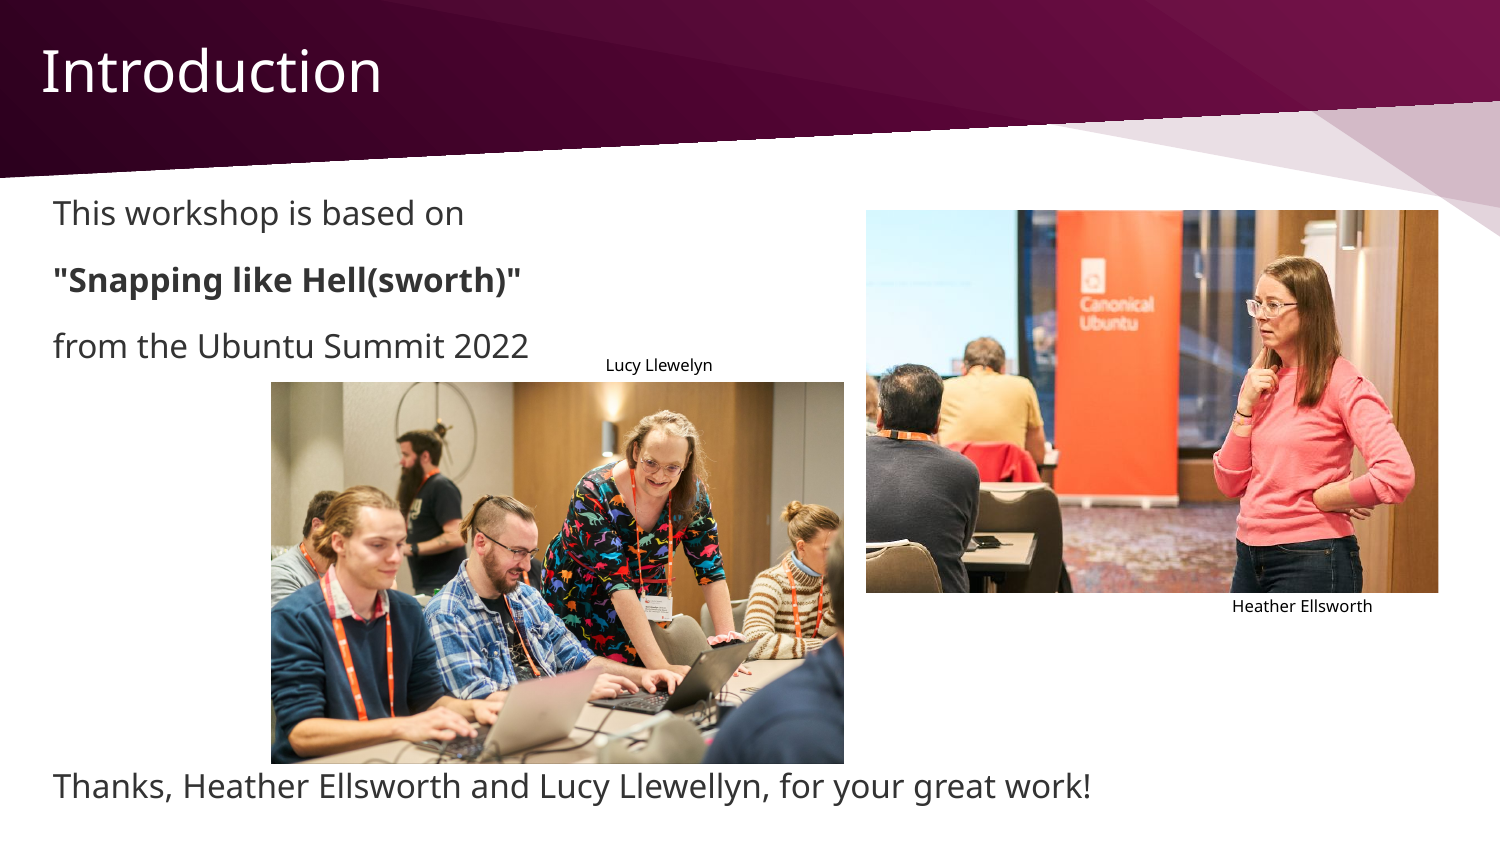

# Introduction
This workshop is based on
"Snapping like Hell(sworth)"
from the Ubuntu Summit 2022
Lucy Llewelyn
Heather Ellsworth
Thanks, Heather Ellsworth and Lucy Llewellyn, for your great work!